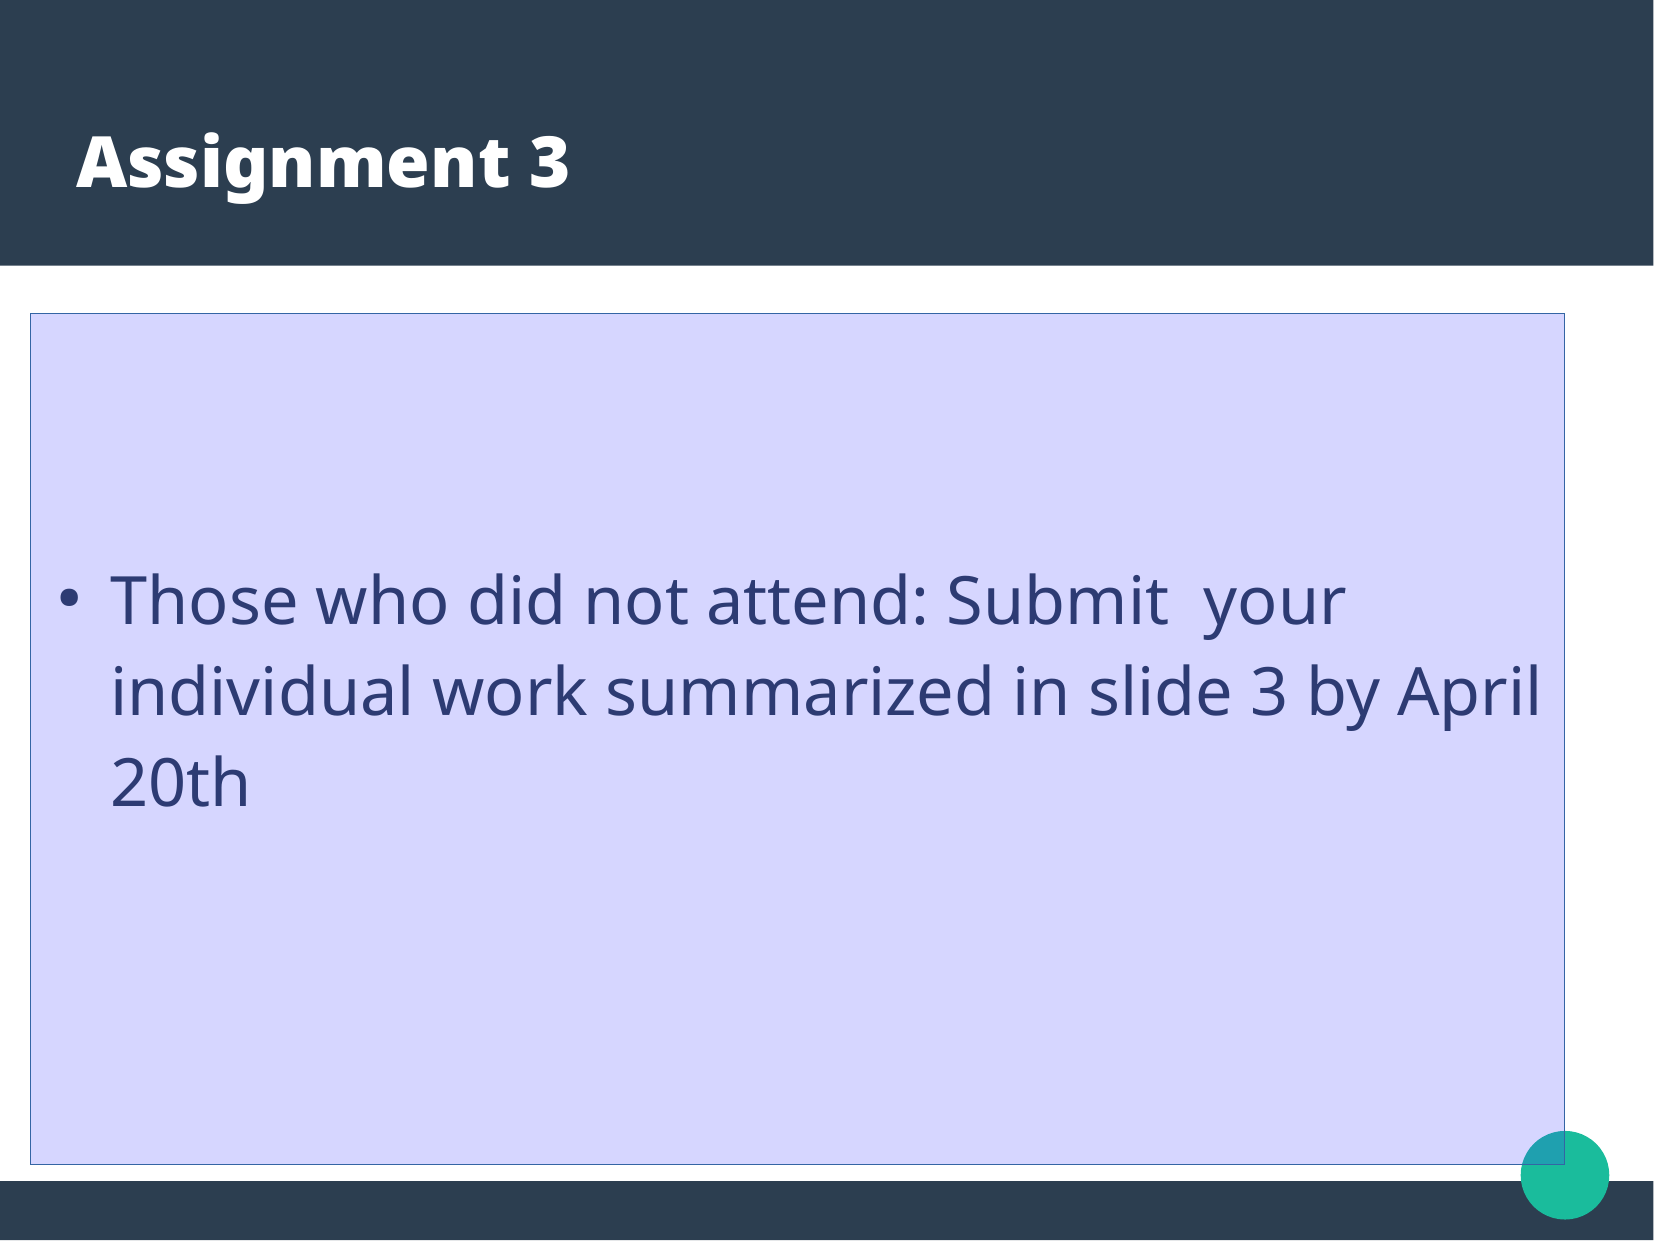

# Assignment 3
Those who did not attend: Submit your individual work summarized in slide 3 by April 20th